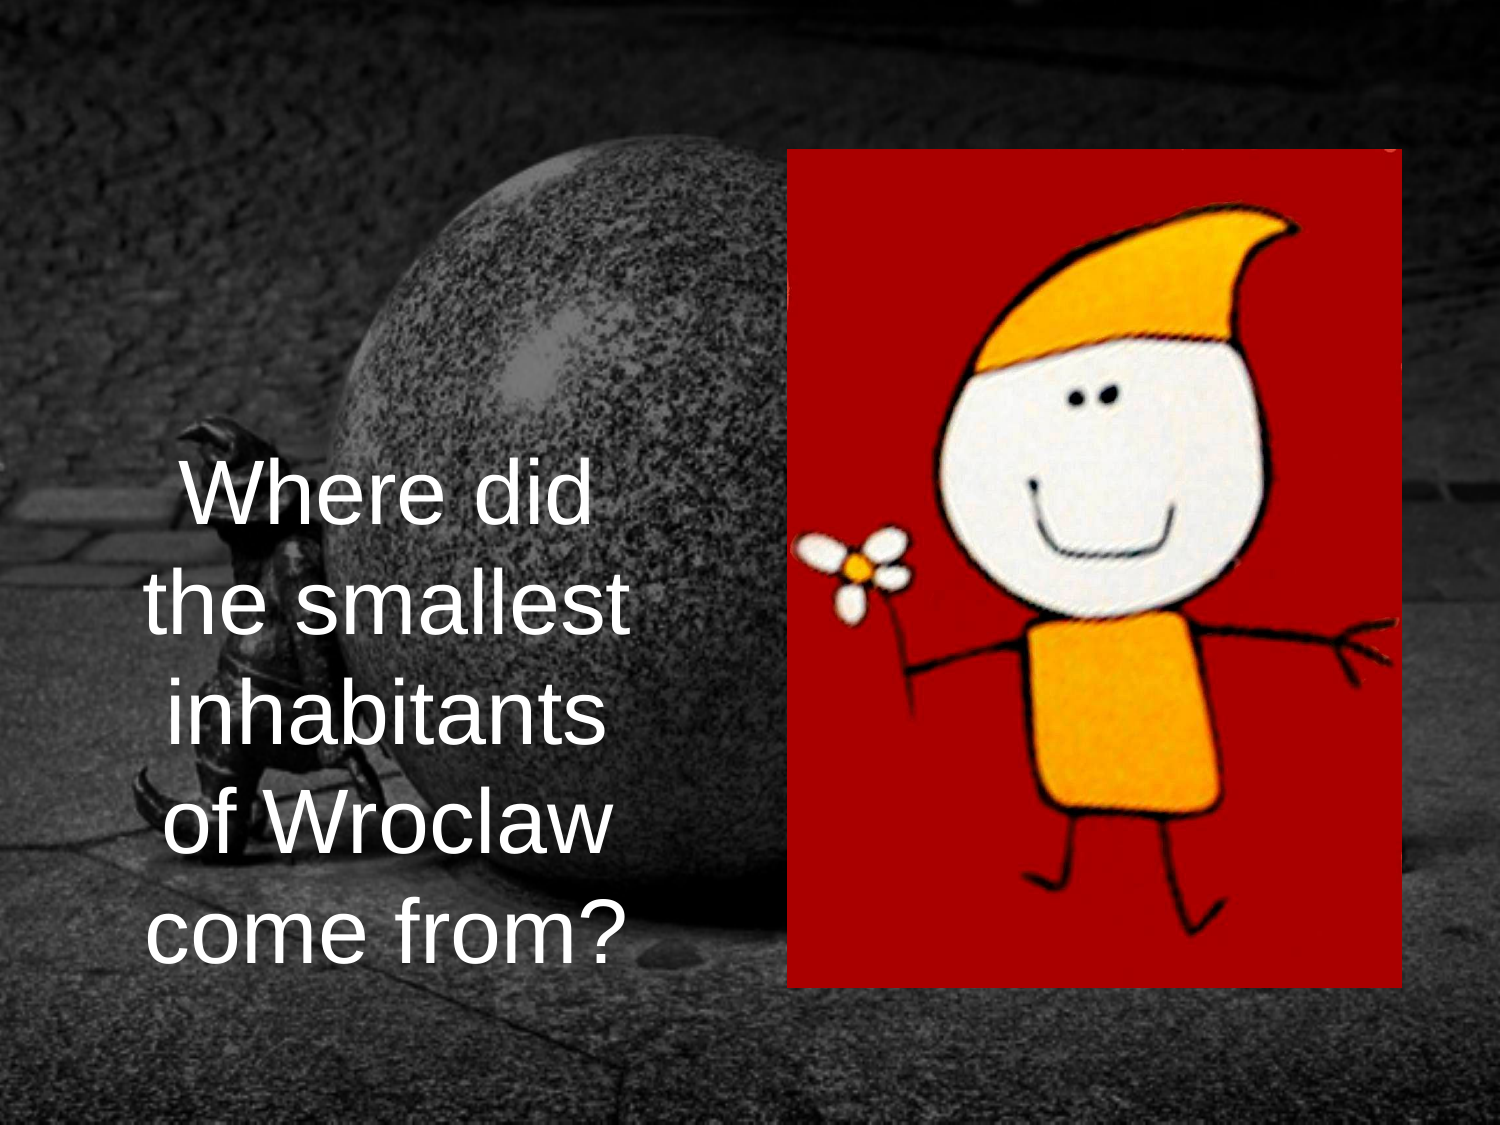

# Where did the smallest inhabitants of Wroclaw come from?